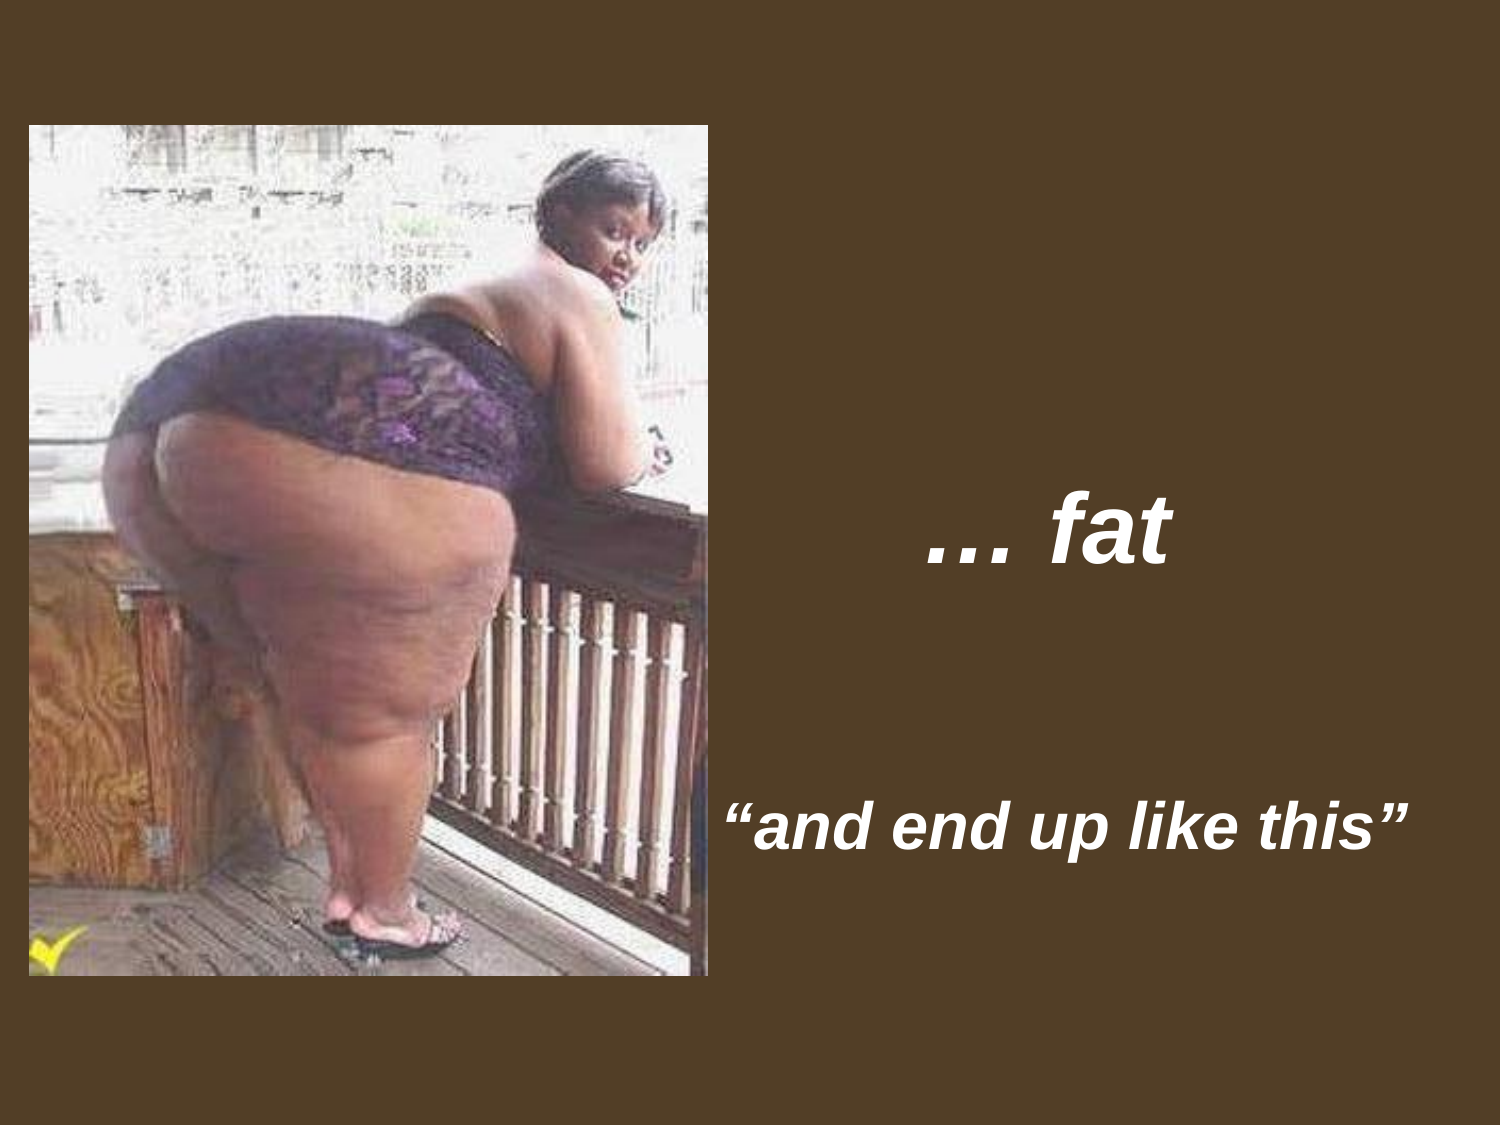

# … fat
 “and end up like this”